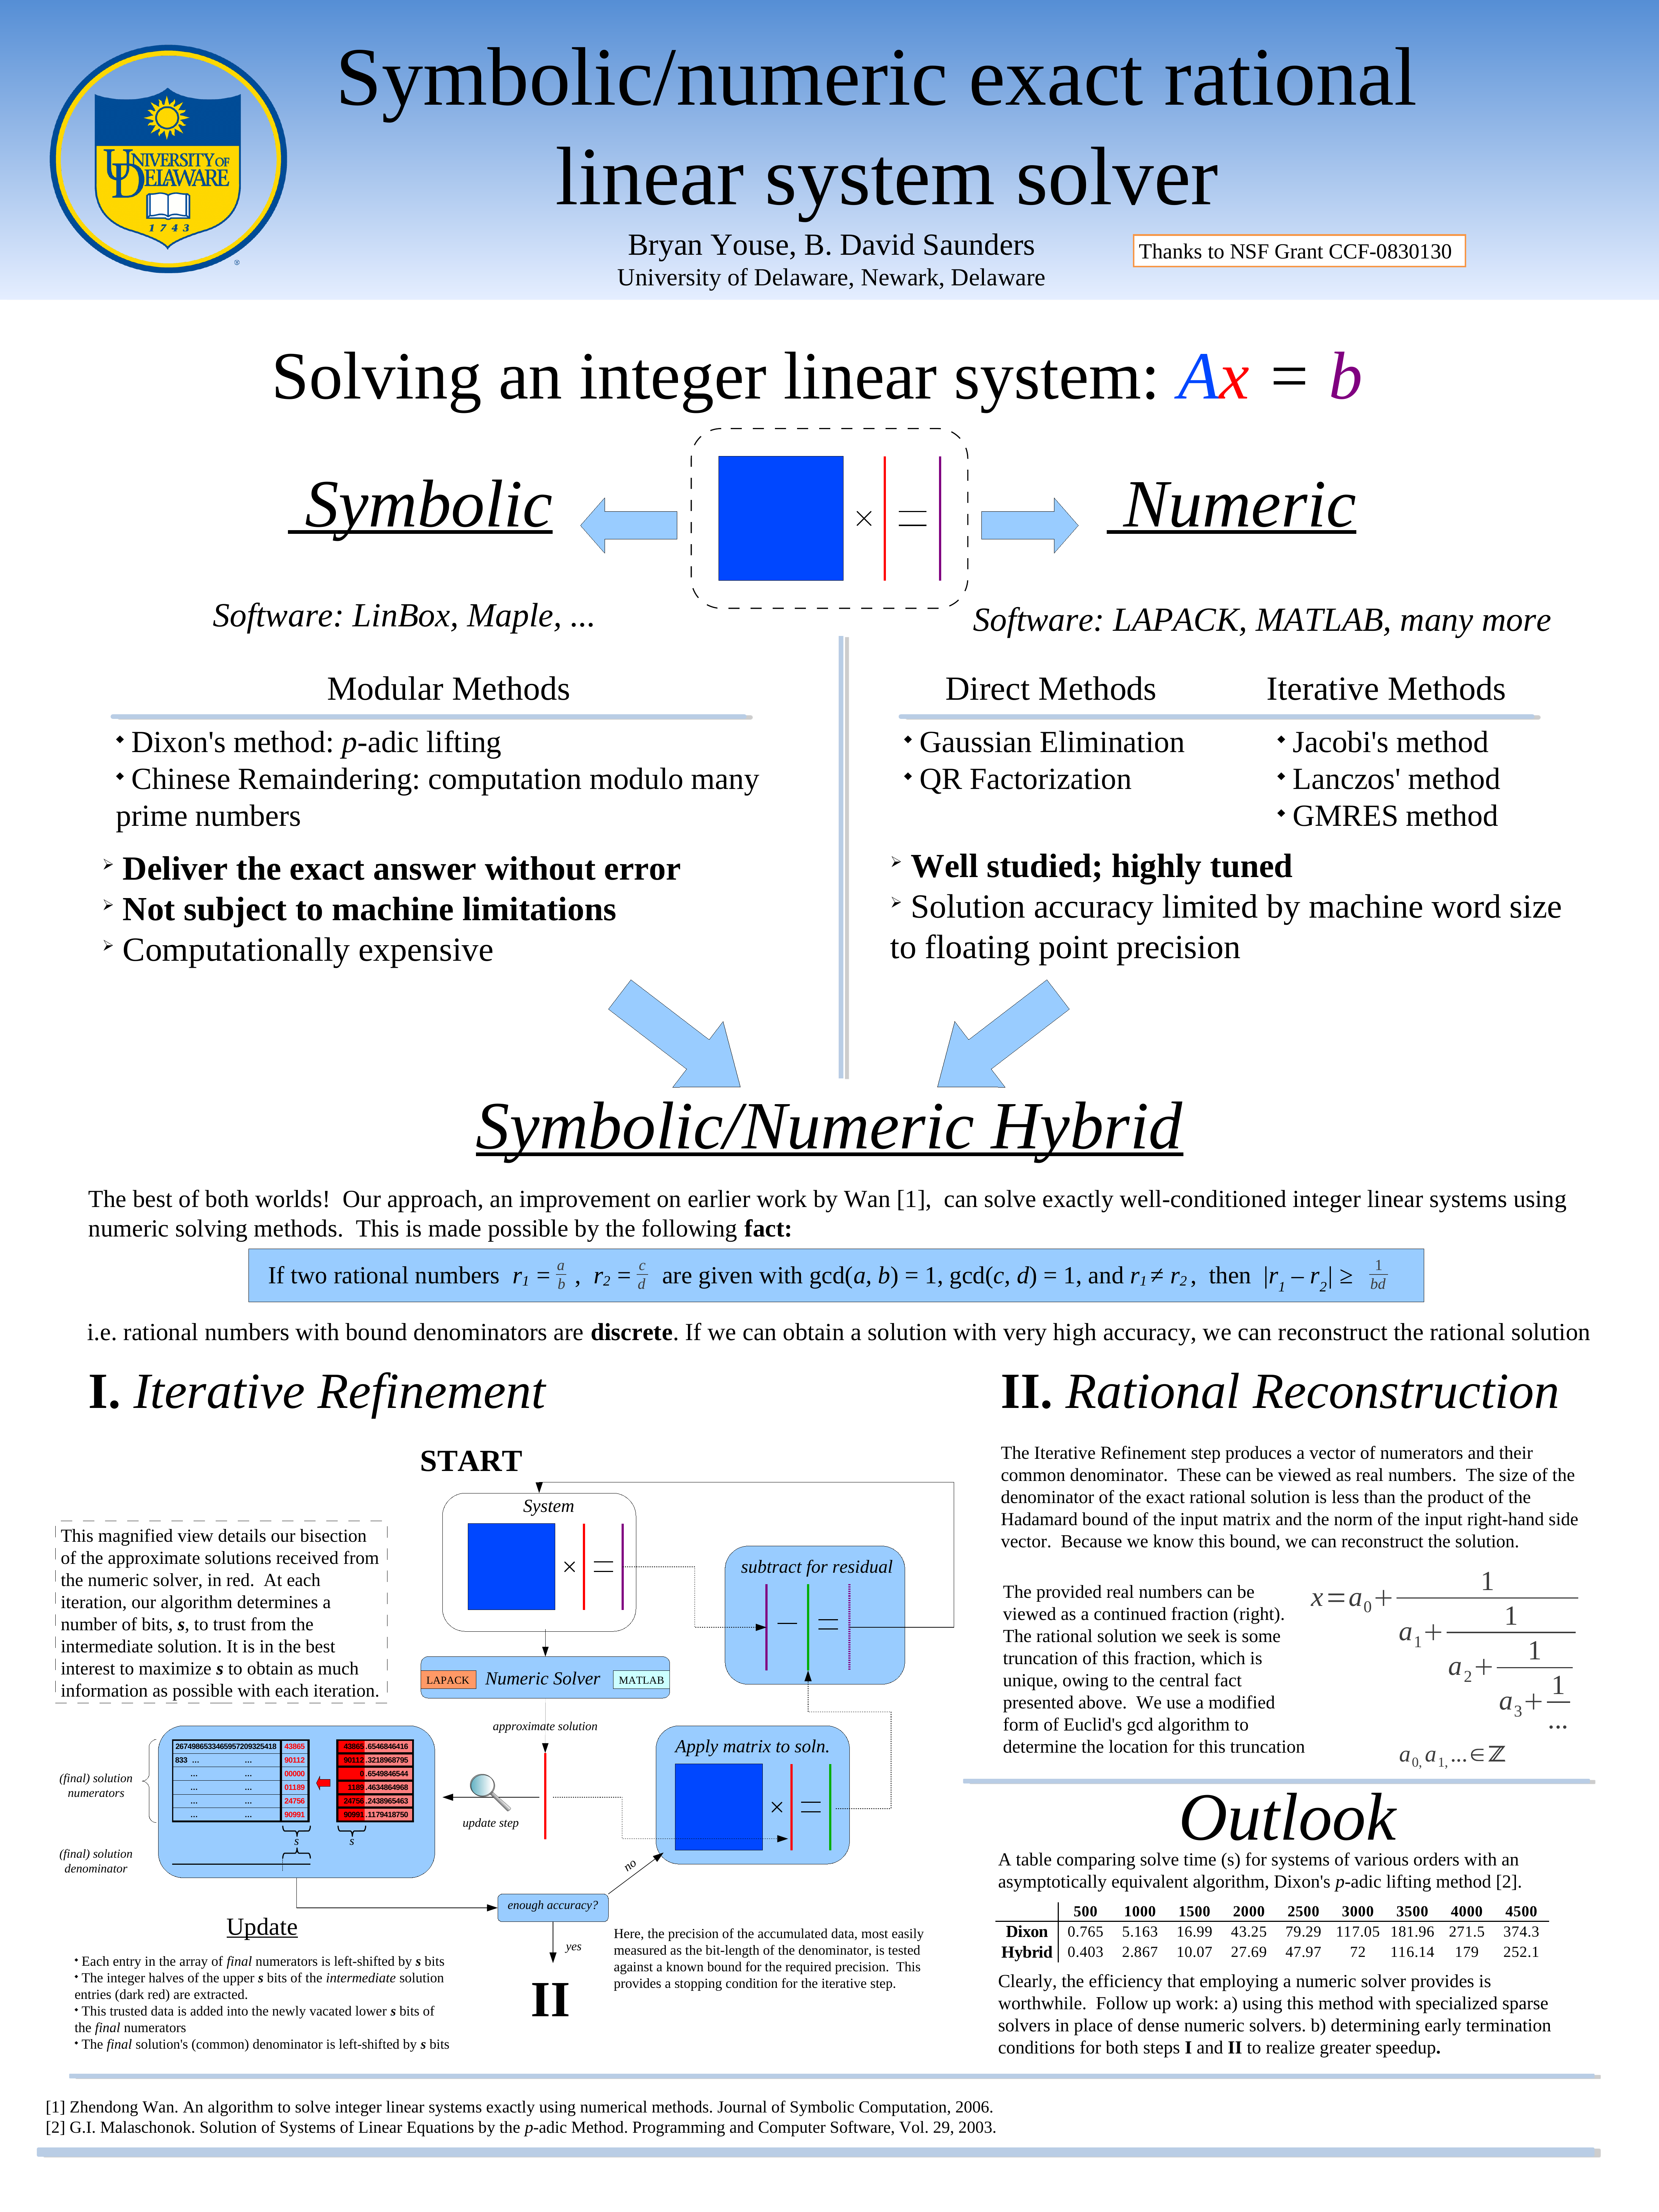

Symbolic/numeric exact rational
linear system solver
Bryan Youse, B. David Saunders
University of Delaware, Newark, Delaware
Thanks to NSF Grant CCF-0830130
Solving an integer linear system: Ax = b
 Symbolic
 Numeric
Software: LinBox, Maple, ...
Software: LAPACK, MATLAB, many more
 Modular Methods
Direct Methods Iterative Methods
 Gaussian Elimination
 QR Factorization
 Jacobi's method
 Lanczos' method
 GMRES method
 Dixon's method: p-adic lifting
 Chinese Remaindering: computation modulo many prime numbers
 Well studied; highly tuned
 Solution accuracy limited by machine word size to floating point precision
 Deliver the exact answer without error
 Not subject to machine limitations
 Computationally expensive
Symbolic/Numeric Hybrid
The best of both worlds! Our approach, an improvement on earlier work by Wan [1], can solve exactly well-conditioned integer linear systems using numeric solving methods. This is made possible by the following fact:
If two rational numbers r1 = , r2 = are given with gcd(a, b) = 1, gcd(c, d) = 1, and r1 ≠ r2 , then |r1 – r2| ≥
i.e. rational numbers with bound denominators are discrete. If we can obtain a solution with very high accuracy, we can reconstruct the rational solution
I. Iterative Refinement
II. Rational Reconstruction
START
The Iterative Refinement step produces a vector of numerators and their common denominator. These can be viewed as real numbers. The size of the denominator of the exact rational solution is less than the product of the Hadamard bound of the input matrix and the norm of the input right-hand side vector. Because we know this bound, we can reconstruct the solution.
System
This magnified view details our bisection of the approximate solutions received from the numeric solver, in red. At each iteration, our algorithm determines a number of bits, s, to trust from the intermediate solution. It is in the best interest to maximize s to obtain as much information as possible with each iteration.
subtract for residual
The provided real numbers can be viewed as a continued fraction (right). The rational solution we seek is some truncation of this fraction, which is unique, owing to the central fact presented above. We use a modified form of Euclid's gcd algorithm to determine the location for this truncation
Numeric Solver
LAPACK
MATLAB
Apply matrix to soln.
(final) solution numerators
Outlook
update step
 s
 s
(final) solution denominator
A table comparing solve time (s) for systems of various orders with an asymptotically equivalent algorithm, Dixon's p-adic lifting method [2].
no
enough accuracy?
Update
Here, the precision of the accumulated data, most easily measured as the bit-length of the denominator, is tested against a known bound for the required precision. This provides a stopping condition for the iterative step.
yes
 Each entry in the array of final numerators is left-shifted by s bits
 The integer halves of the upper s bits of the intermediate solution entries (dark red) are extracted.
 This trusted data is added into the newly vacated lower s bits of the final numerators
 The final solution's (common) denominator is left-shifted by s bits
II
Clearly, the efficiency that employing a numeric solver provides is worthwhile. Follow up work: a) using this method with specialized sparse solvers in place of dense numeric solvers. b) determining early termination conditions for both steps I and II to realize greater speedup.
[1] Zhendong Wan. An algorithm to solve integer linear systems exactly using numerical methods. Journal of Symbolic Computation, 2006.
[2] G.I. Malaschonok. Solution of Systems of Linear Equations by the p-adic Method. Programming and Computer Software, Vol. 29, 2003.